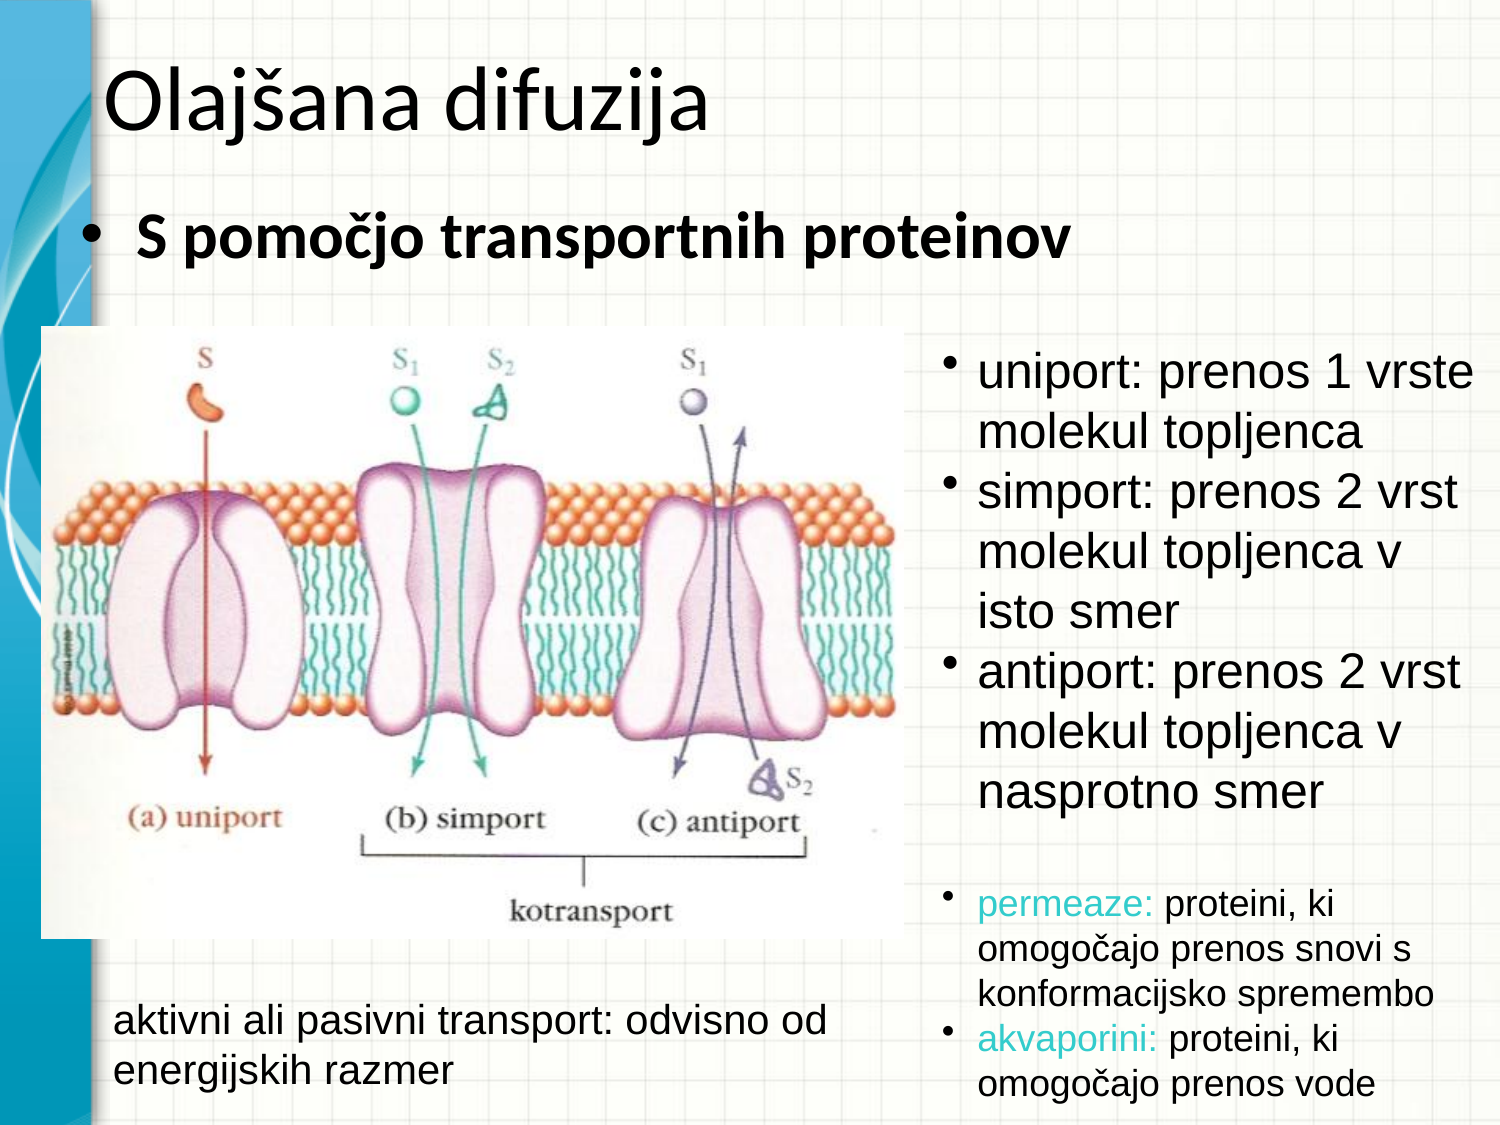

# Olajšana difuzija
S pomočjo transportnih proteinov
uniport: prenos 1 vrste molekul topljenca
simport: prenos 2 vrst molekul topljenca v isto smer
antiport: prenos 2 vrst molekul topljenca v nasprotno smer
permeaze: proteini, ki omogočajo prenos snovi s konformacijsko spremembo
akvaporini: proteini, ki omogočajo prenos vode
aktivni ali pasivni transport: odvisno od energijskih razmer